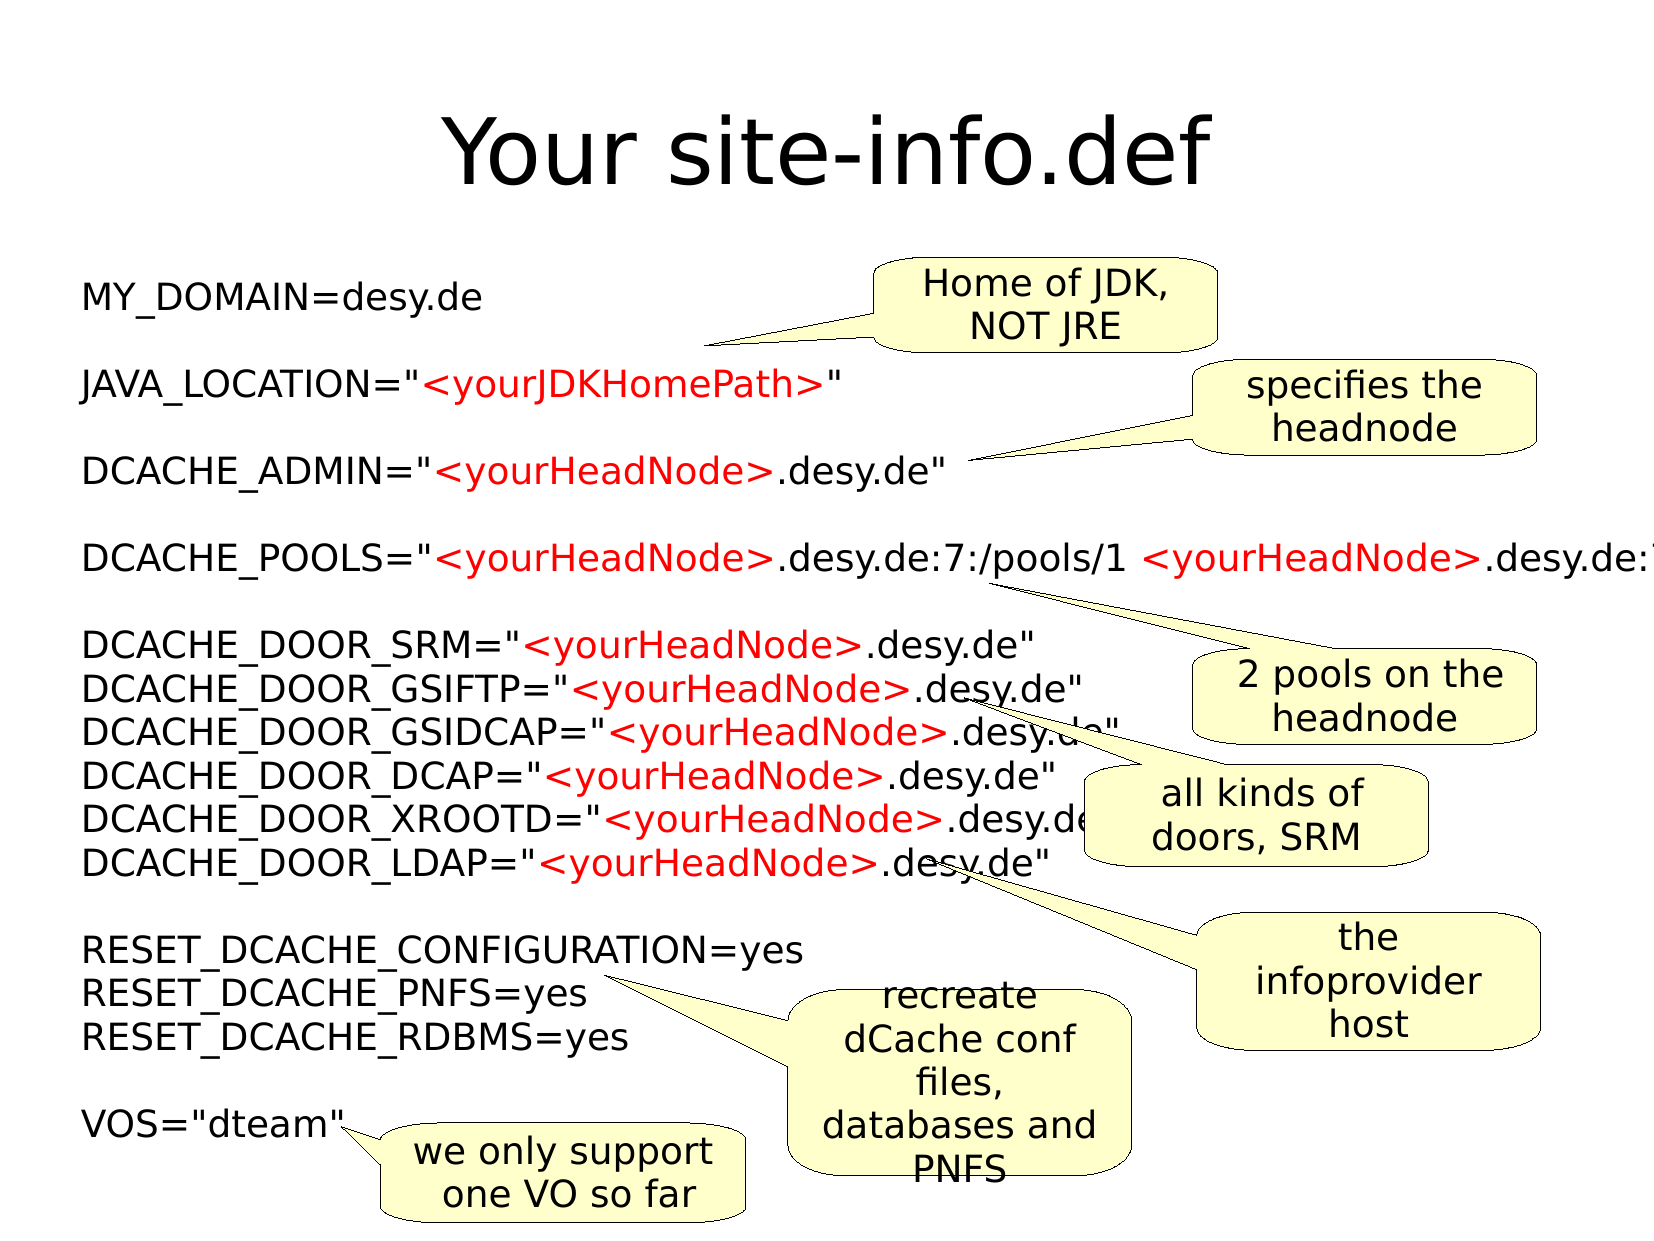

# Your site-info.def
Home of JDK, NOT JRE
MY_DOMAIN=desy.de
JAVA_LOCATION="<yourJDKHomePath>"
DCACHE_ADMIN="<yourHeadNode>.desy.de"
DCACHE_POOLS="<yourHeadNode>.desy.de:7:/pools/1 <yourHeadNode>.desy.de:7:/pools/2"
DCACHE_DOOR_SRM="<yourHeadNode>.desy.de"
DCACHE_DOOR_GSIFTP="<yourHeadNode>.desy.de"
DCACHE_DOOR_GSIDCAP="<yourHeadNode>.desy.de"
DCACHE_DOOR_DCAP="<yourHeadNode>.desy.de"
DCACHE_DOOR_XROOTD="<yourHeadNode>.desy.de"
DCACHE_DOOR_LDAP="<yourHeadNode>.desy.de"
RESET_DCACHE_CONFIGURATION=yes
RESET_DCACHE_PNFS=yes
RESET_DCACHE_RDBMS=yes
VOS="dteam"
specifies the
headnode
 2 pools on the headnode
 all kinds of doors, SRM
the infoprovider host
recreate dCache conf files, databases and PNFS
we only support one VO so far